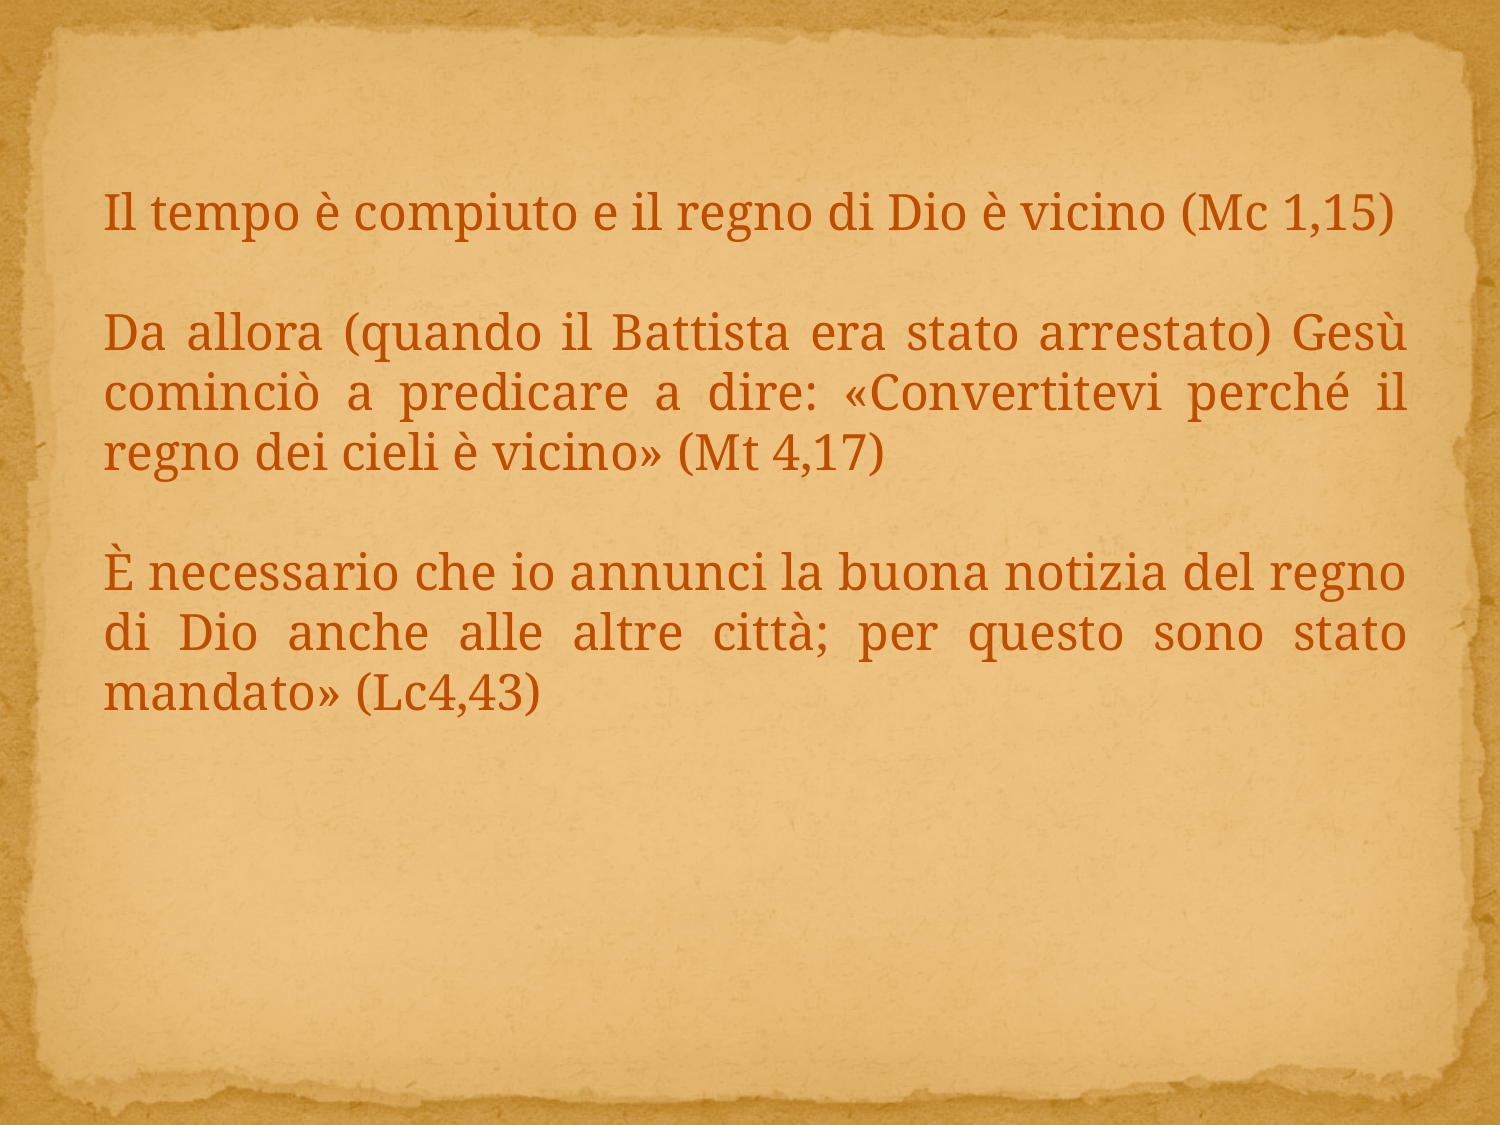

Il tempo è compiuto e il regno di Dio è vicino (Mc 1,15)
Da allora (quando il Battista era stato arrestato) Gesù cominciò a predicare a dire: «Convertitevi perché il regno dei cieli è vicino» (Mt 4,17)
È necessario che io annunci la buona notizia del regno di Dio anche alle altre città; per questo sono stato mandato» (Lc4,43)